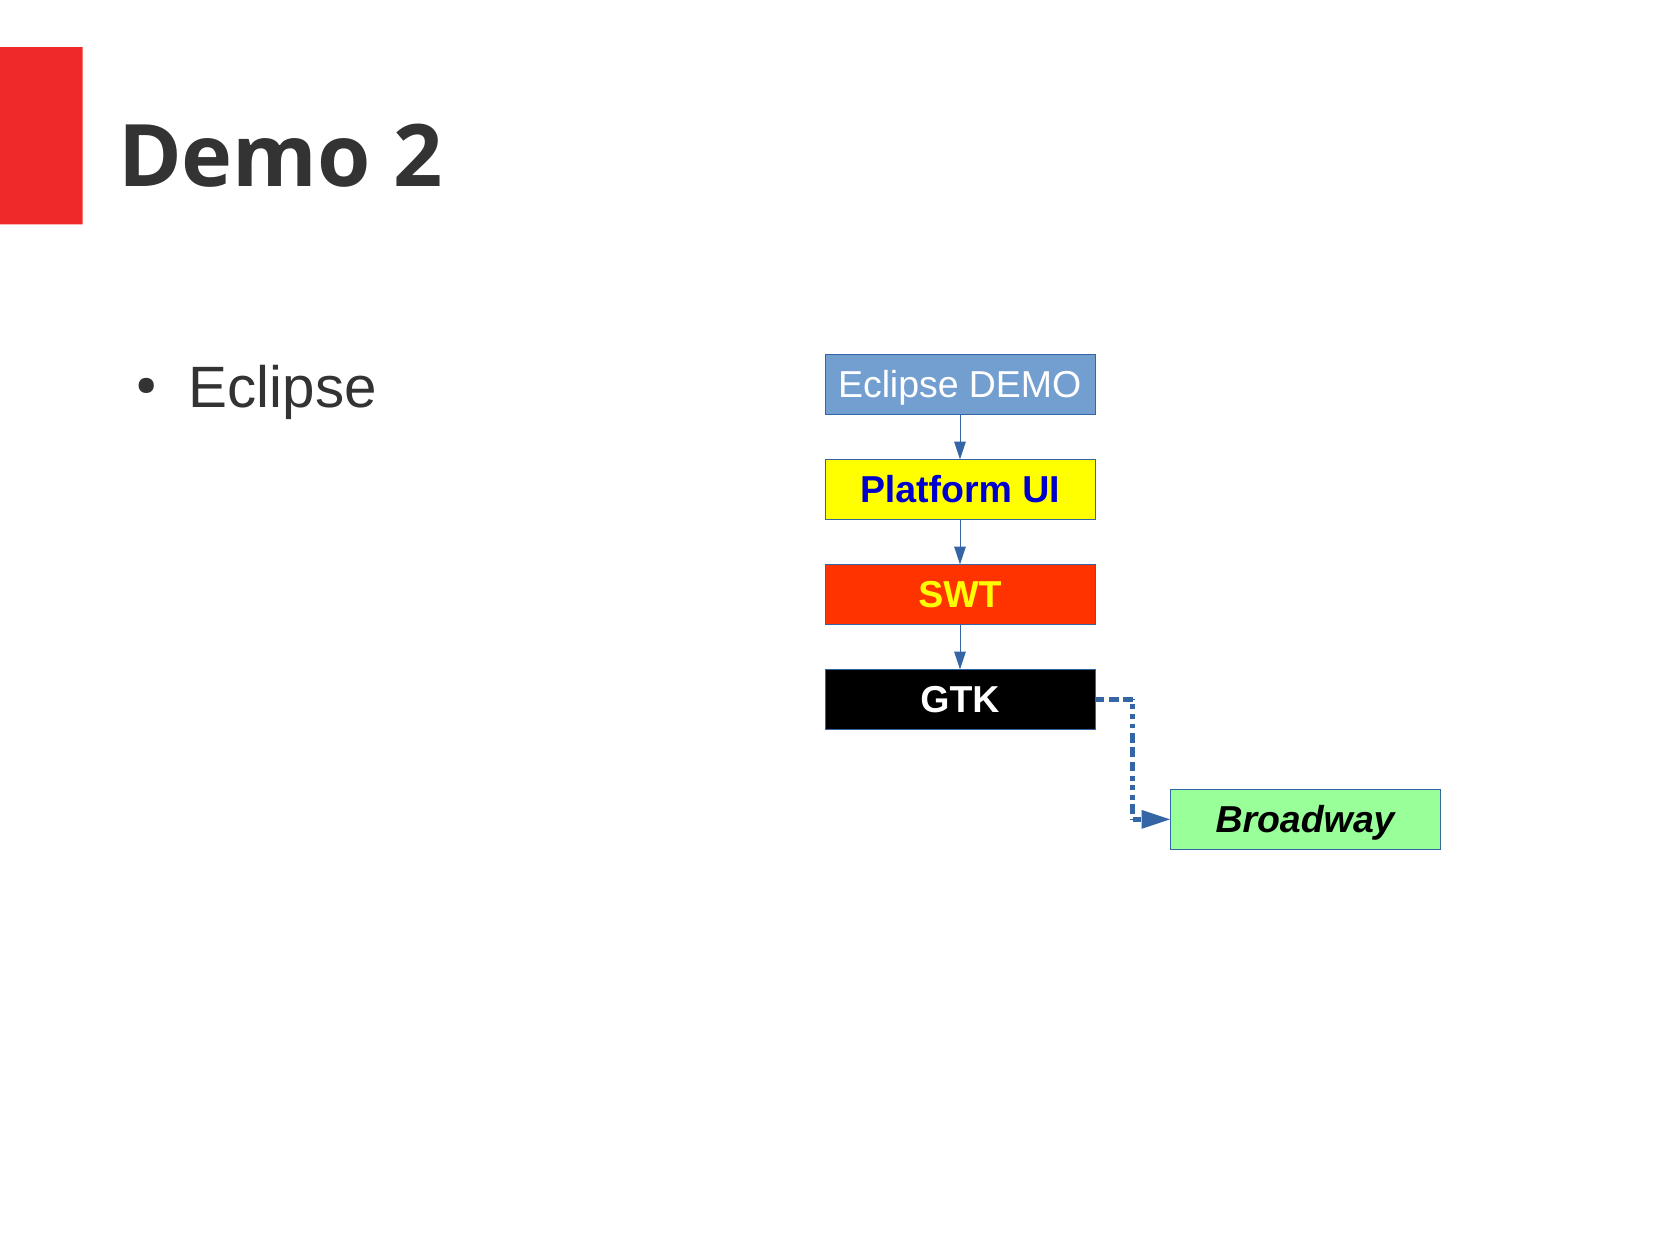

# Demo 2
Eclipse
Eclipse DEMO
Platform UI
SWT
GTK
Broadway